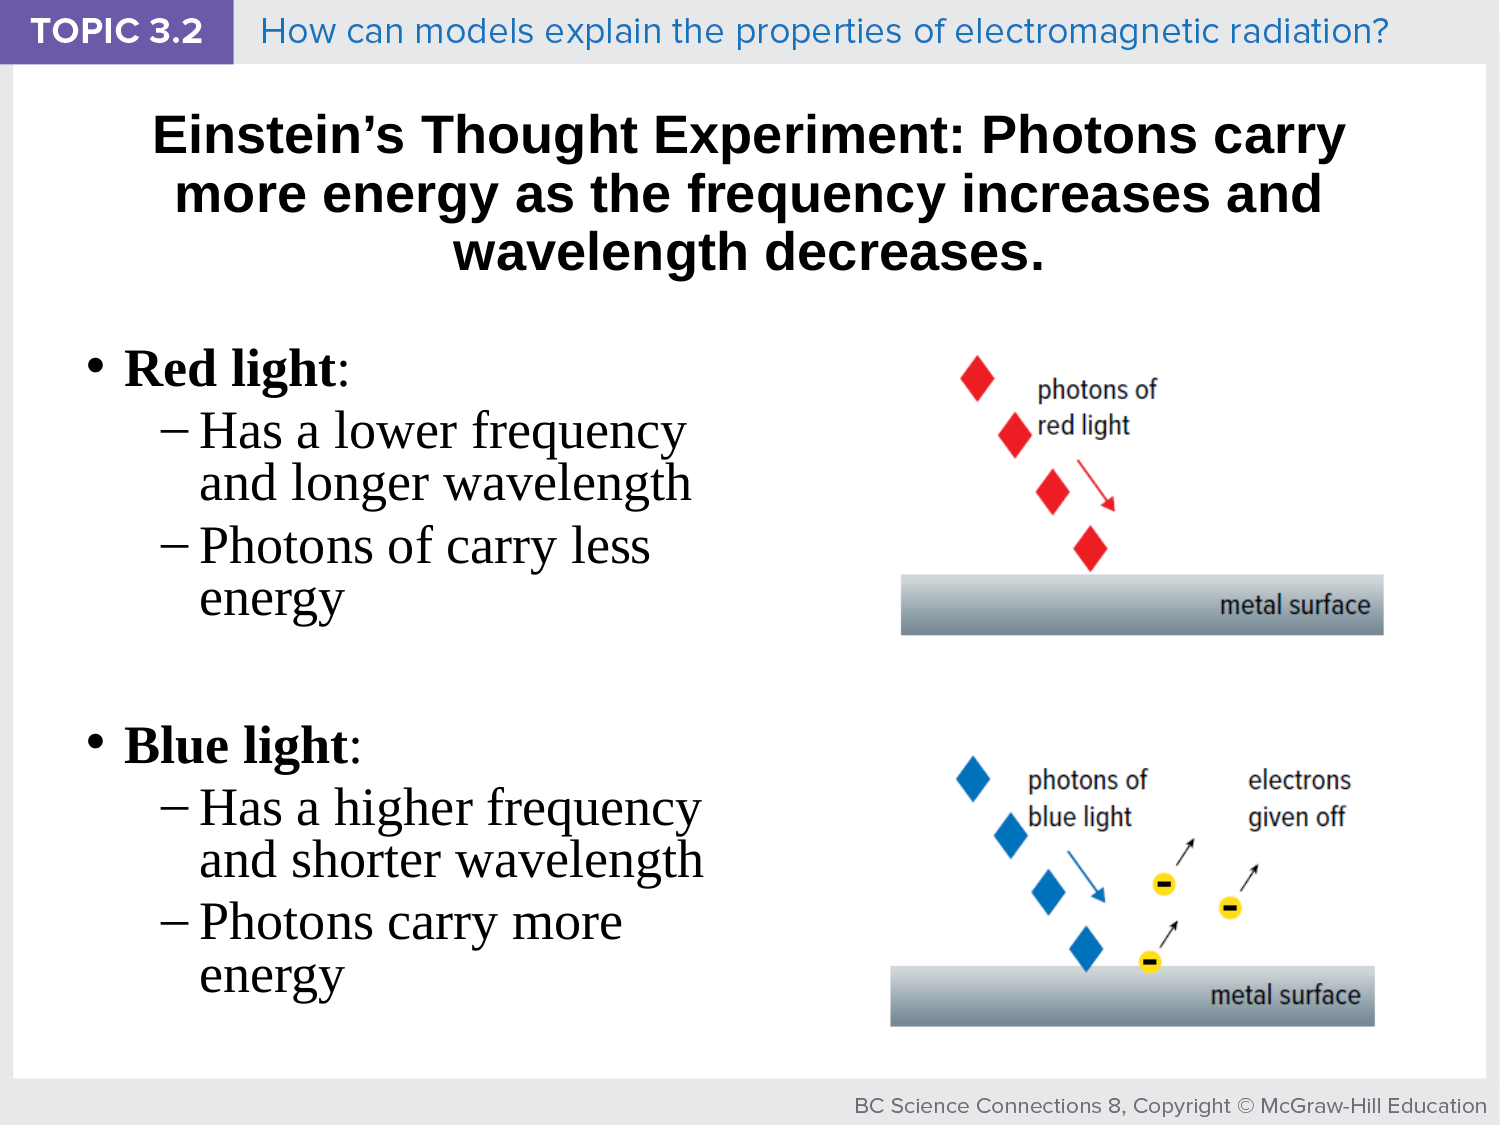

# Einstein’s Thought Experiment: Photons carry more energy as the frequency increases and wavelength decreases.
Red light:
Has a lower frequency and longer wavelength
Photons of carry less energy
Blue light:
Has a higher frequency and shorter wavelength
Photons carry more energy